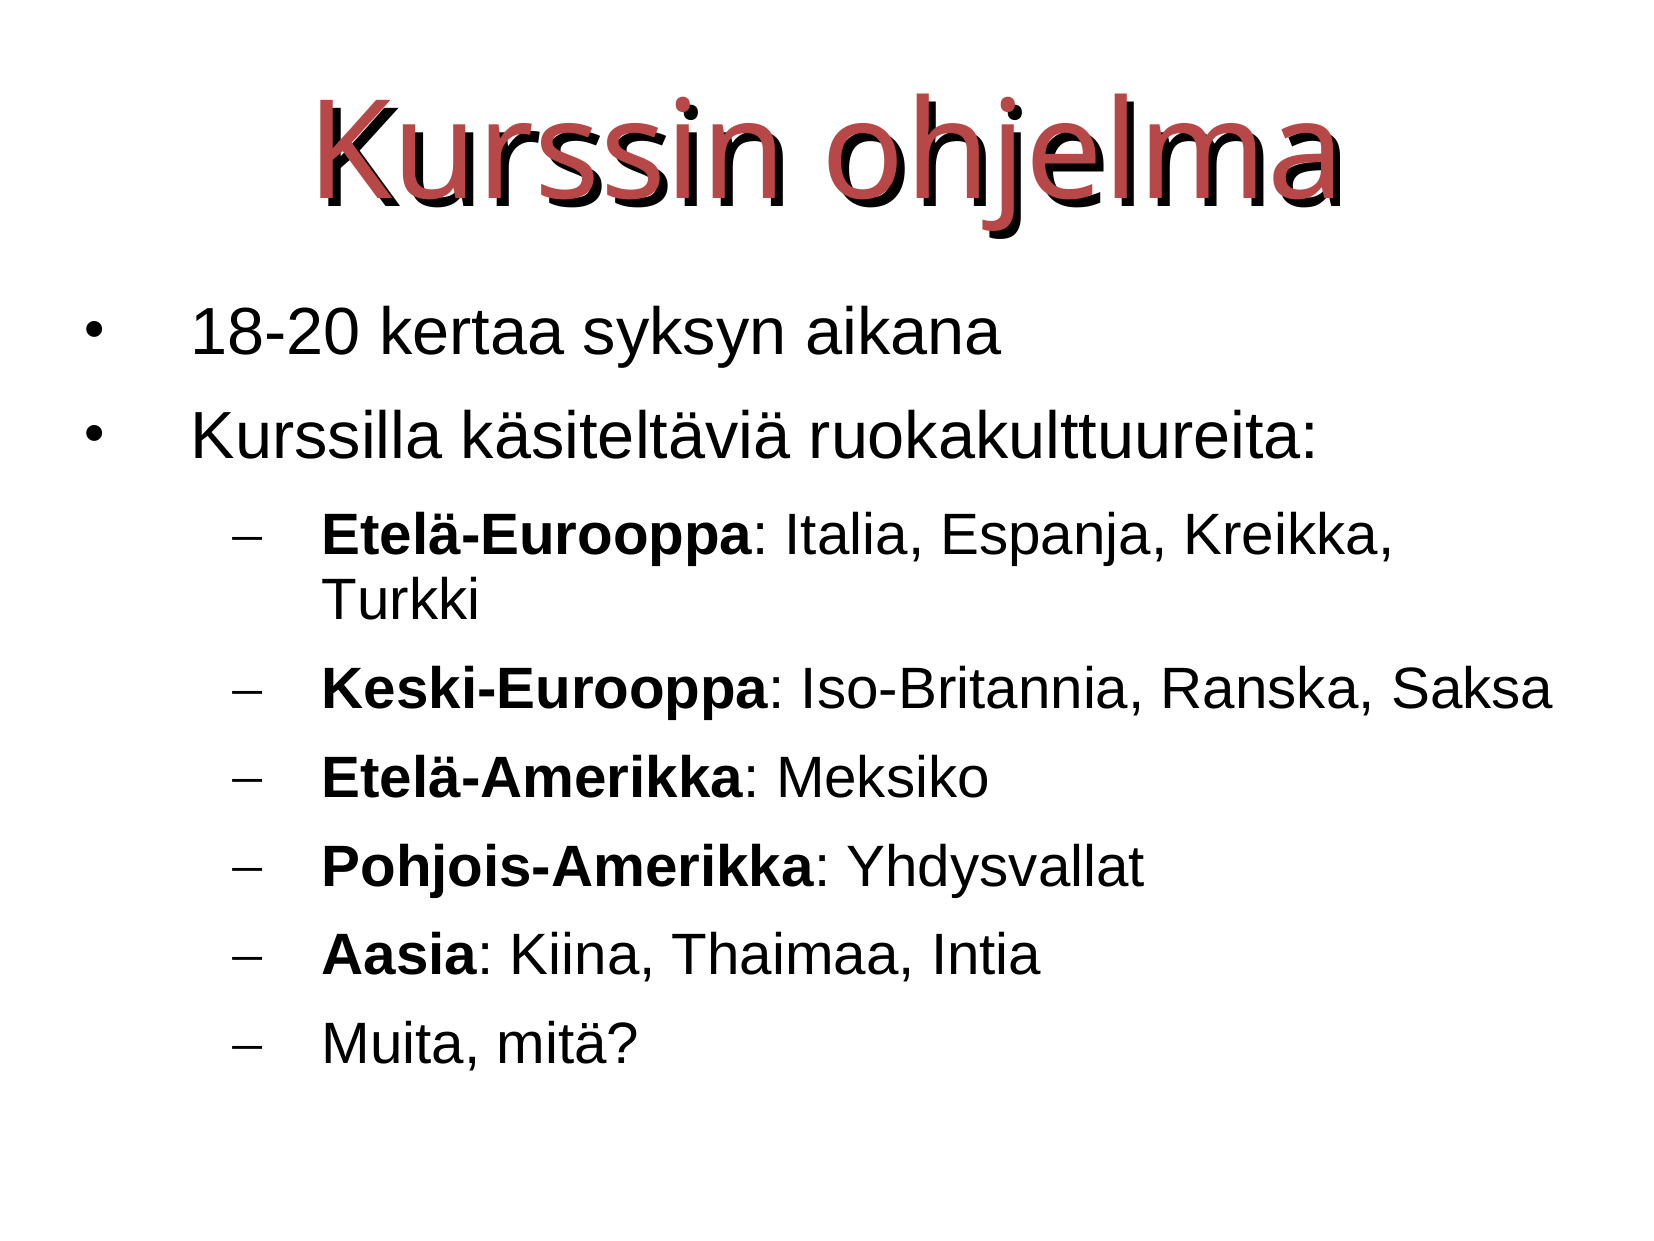

Kurssin ohjelma
18-20 kertaa syksyn aikana
Kurssilla käsiteltäviä ruokakulttuureita:
Etelä-Eurooppa: Italia, Espanja, Kreikka, Turkki
Keski-Eurooppa: Iso-Britannia, Ranska, Saksa
Etelä-Amerikka: Meksiko
Pohjois-Amerikka: Yhdysvallat
Aasia: Kiina, Thaimaa, Intia
Muita, mitä?